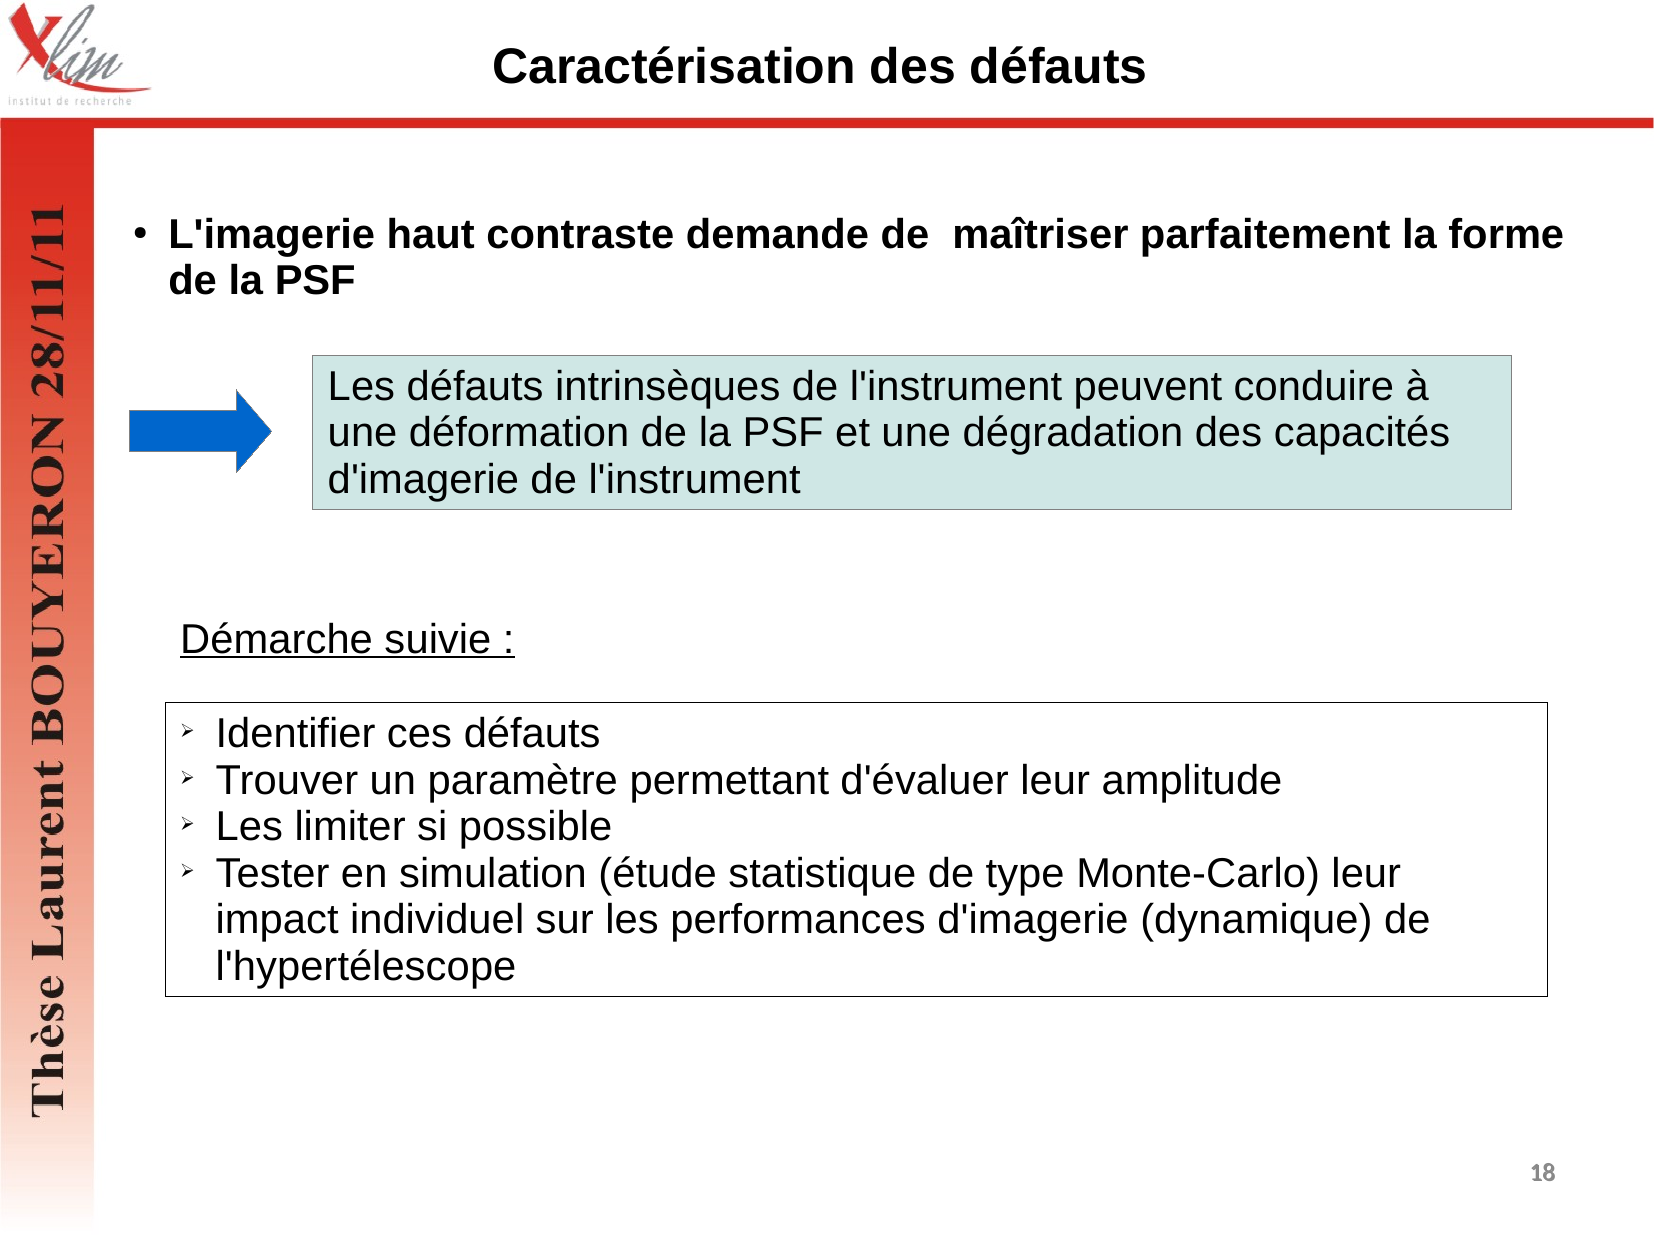

Caractérisation des défauts
L'imagerie haut contraste demande de maîtriser parfaitement la forme de la PSF
Les défauts intrinsèques de l'instrument peuvent conduire à une déformation de la PSF et une dégradation des capacités d'imagerie de l'instrument
Démarche suivie :
Identifier ces défauts
Trouver un paramètre permettant d'évaluer leur amplitude
Les limiter si possible
Tester en simulation (étude statistique de type Monte-Carlo) leur impact individuel sur les performances d'imagerie (dynamique) de l'hypertélescope
18